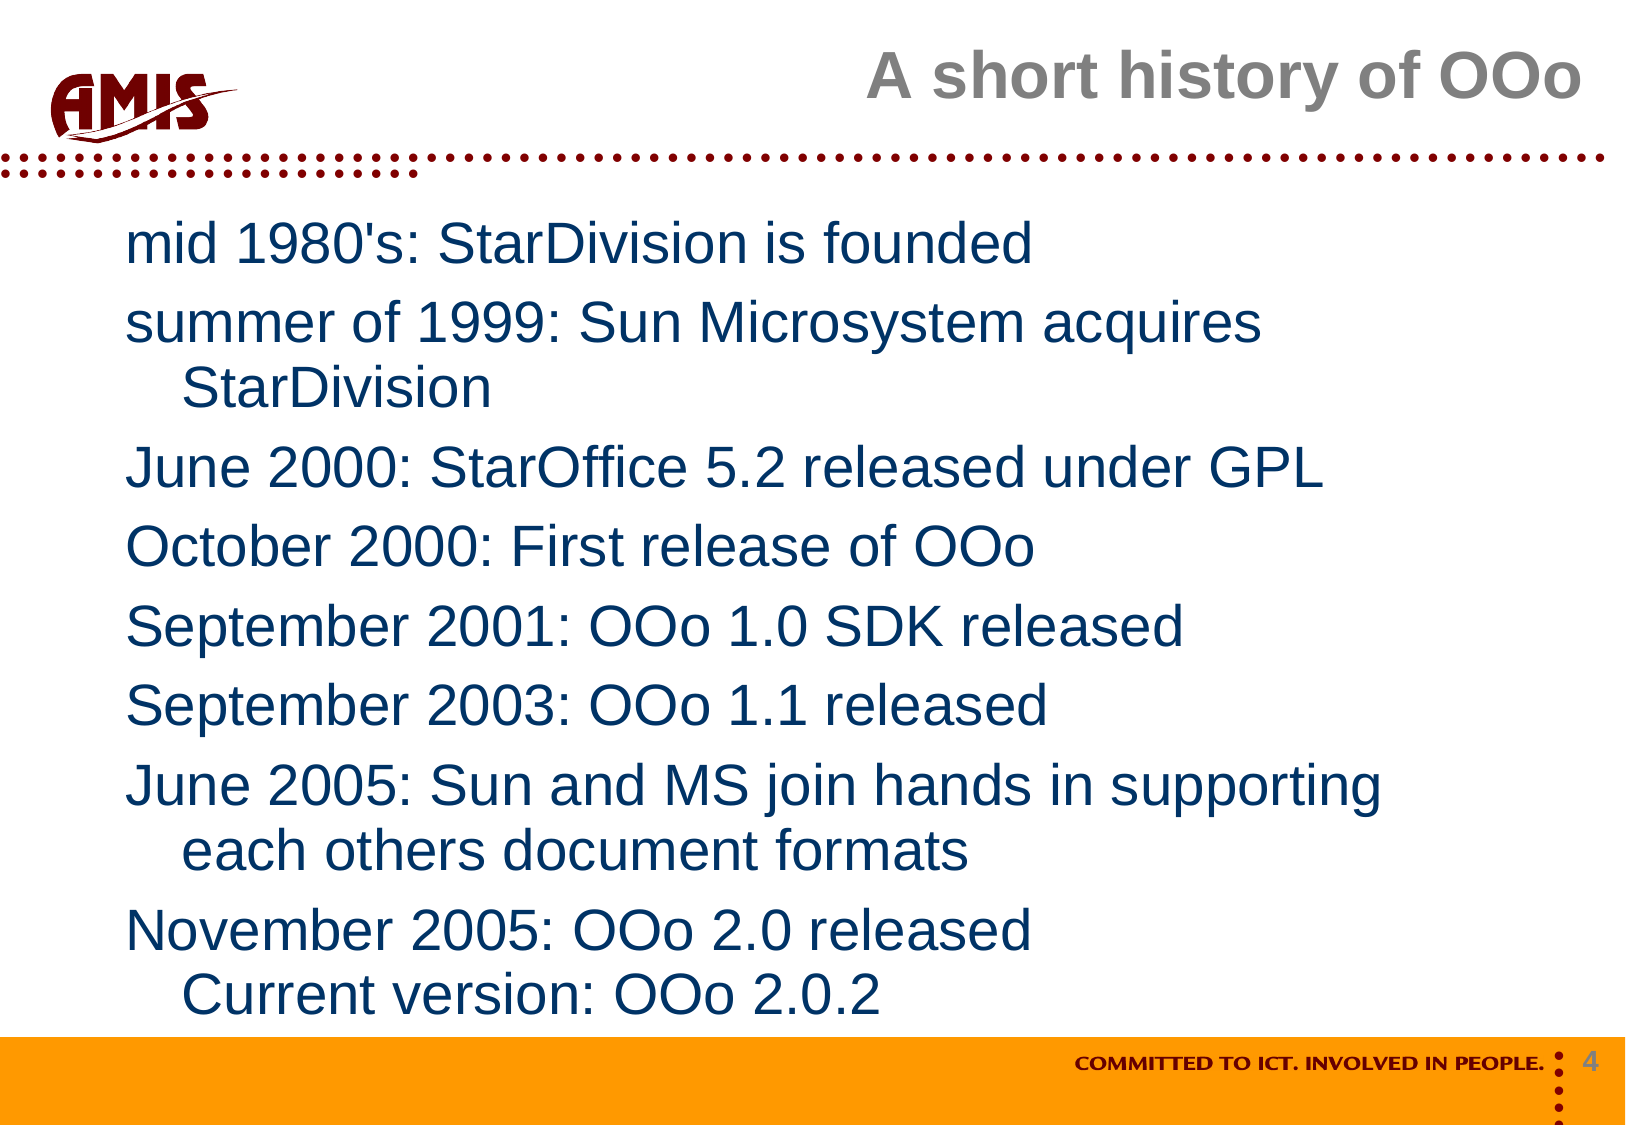

# A short history of OOo
mid 1980's: StarDivision is founded
summer of 1999: Sun Microsystem acquires StarDivision
June 2000: StarOffice 5.2 released under GPL
October 2000: First release of OOo
September 2001: OOo 1.0 SDK released
September 2003: OOo 1.1 released
June 2005: Sun and MS join hands in supporting each others document formats
November 2005: OOo 2.0 released
Current version: OOo 2.0.2